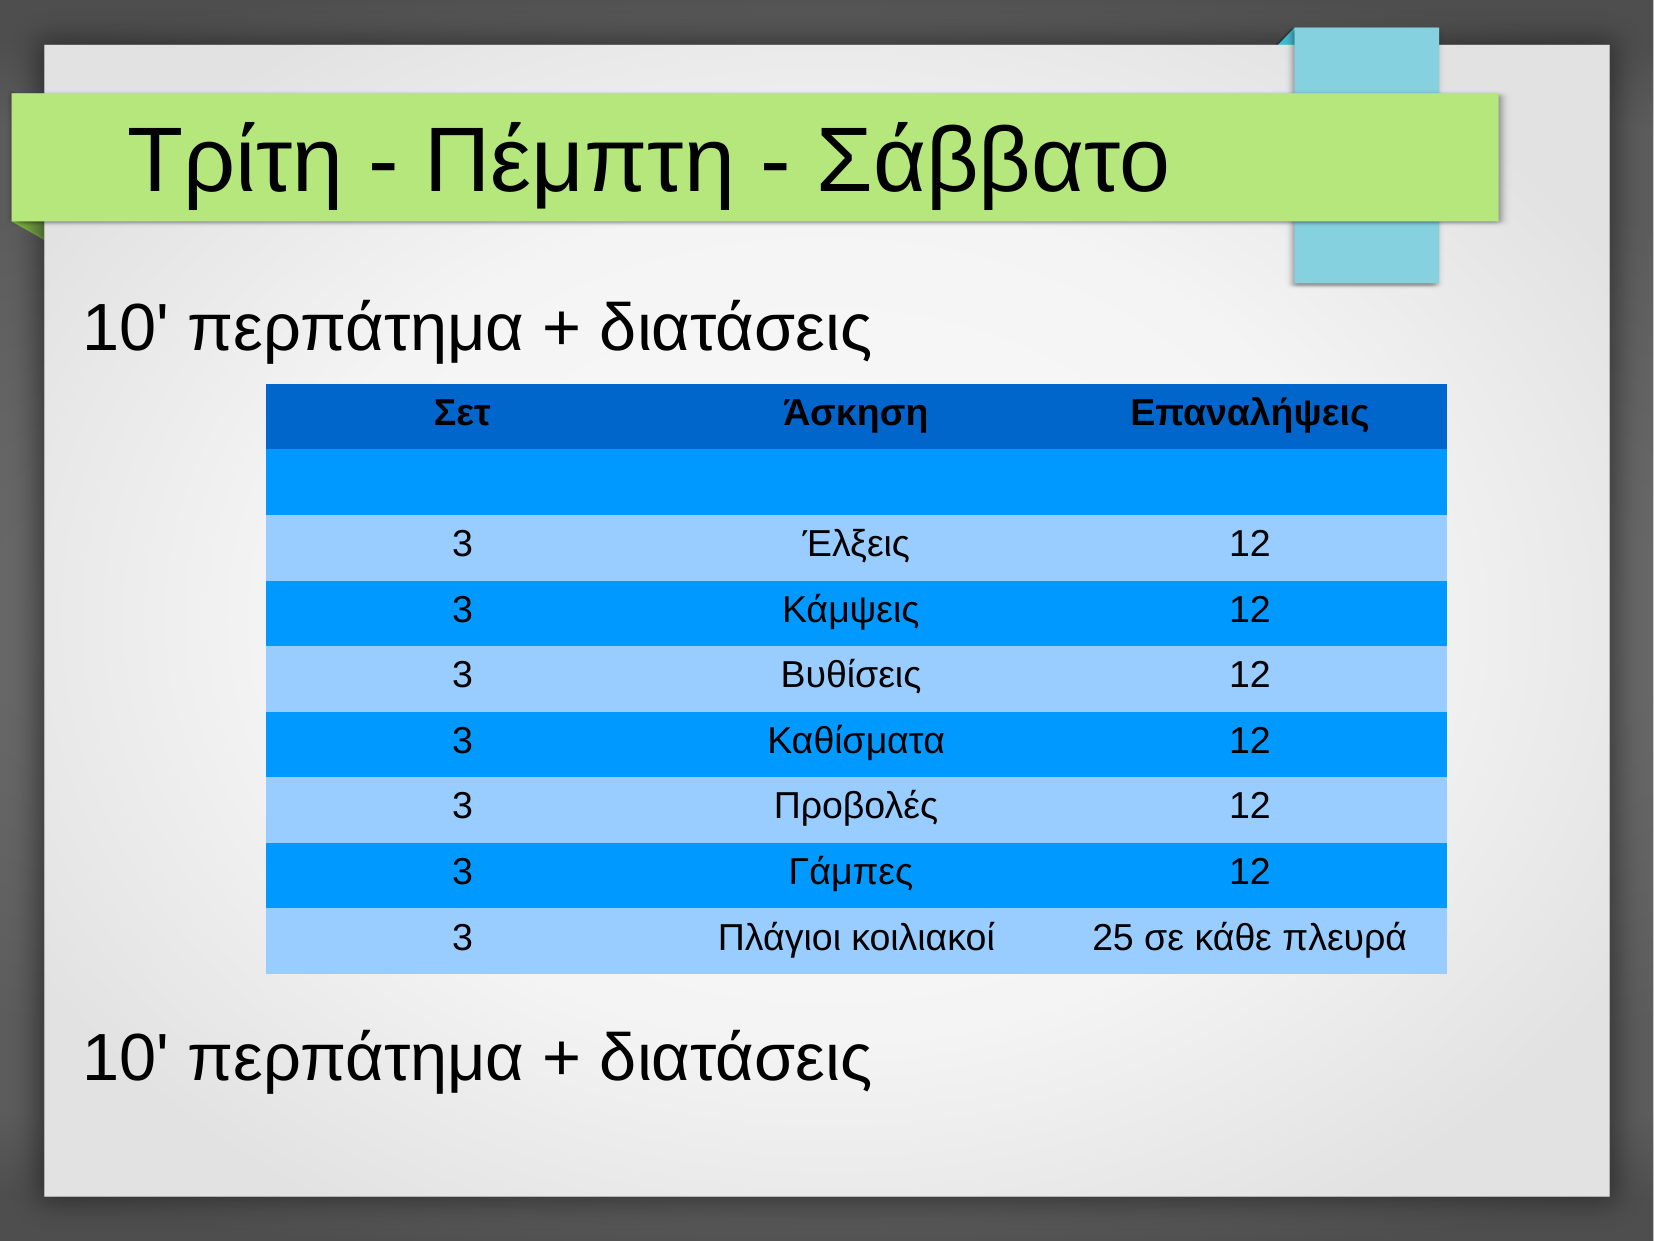

# Τρίτη - Πέμπτη - Σάββατο
10' περπάτημα + διατάσεις
10' περπάτημα + διατάσεις
| Σετ | Άσκηση | Επαναλήψεις |
| --- | --- | --- |
| | | |
| 3 | Έλξεις | 12 |
| 3 | Κάμψεις | 12 |
| 3 | Βυθίσεις | 12 |
| 3 | Καθίσματα | 12 |
| 3 | Προβολές | 12 |
| 3 | Γάμπες | 12 |
| 3 | Πλάγιοι κοιλιακοί | 25 σε κάθε πλευρά |